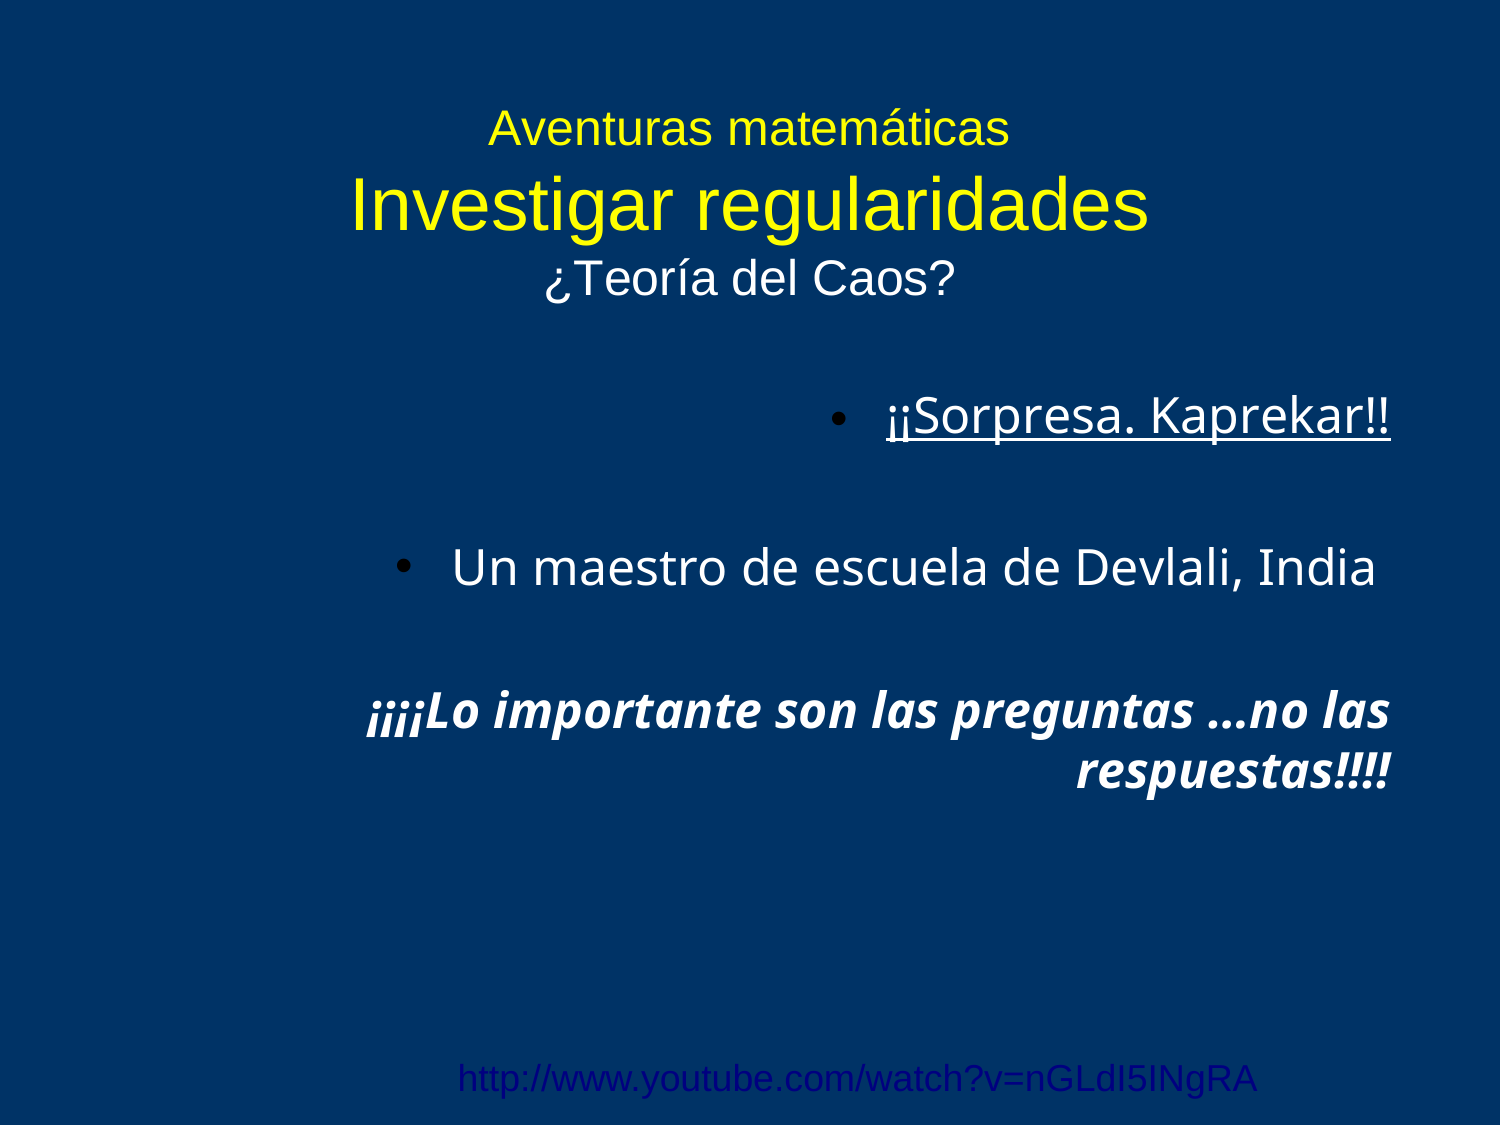

# Aventuras matemáticas Investigar regularidades ¿Teoría del Caos?
¡¡Sorpresa. Kaprekar!!
Un maestro de escuela de Devlali, India
¡¡¡¡Lo importante son las preguntas …no las respuestas!!!!
http://www.youtube.com/watch?v=nGLdI5INgRA